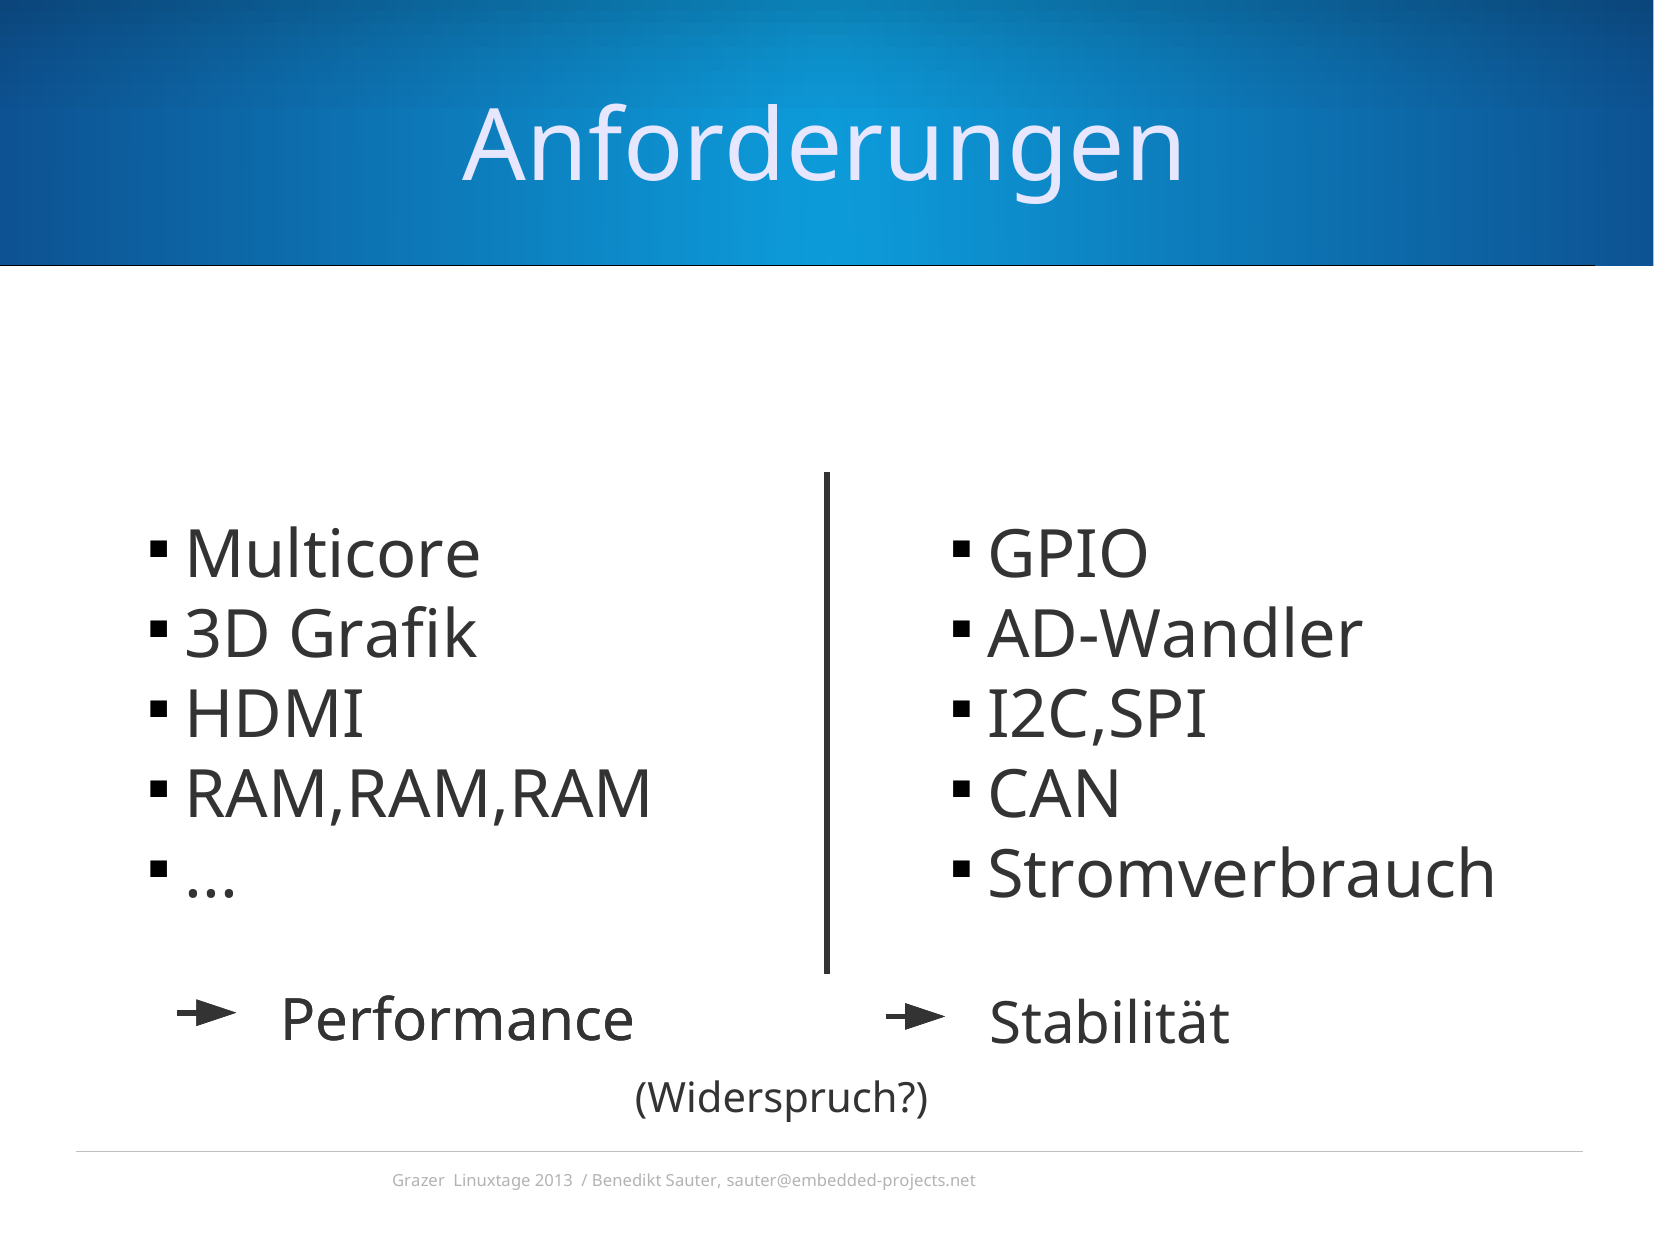

# Anforderungen
 Multicore
 3D Grafik
 HDMI
 RAM,RAM,RAM
 ...
 GPIO
 AD-Wandler
 I2C,SPI
 CAN
 Stromverbrauch
Performance
Performance
Stabilität
(Widerspruch?)